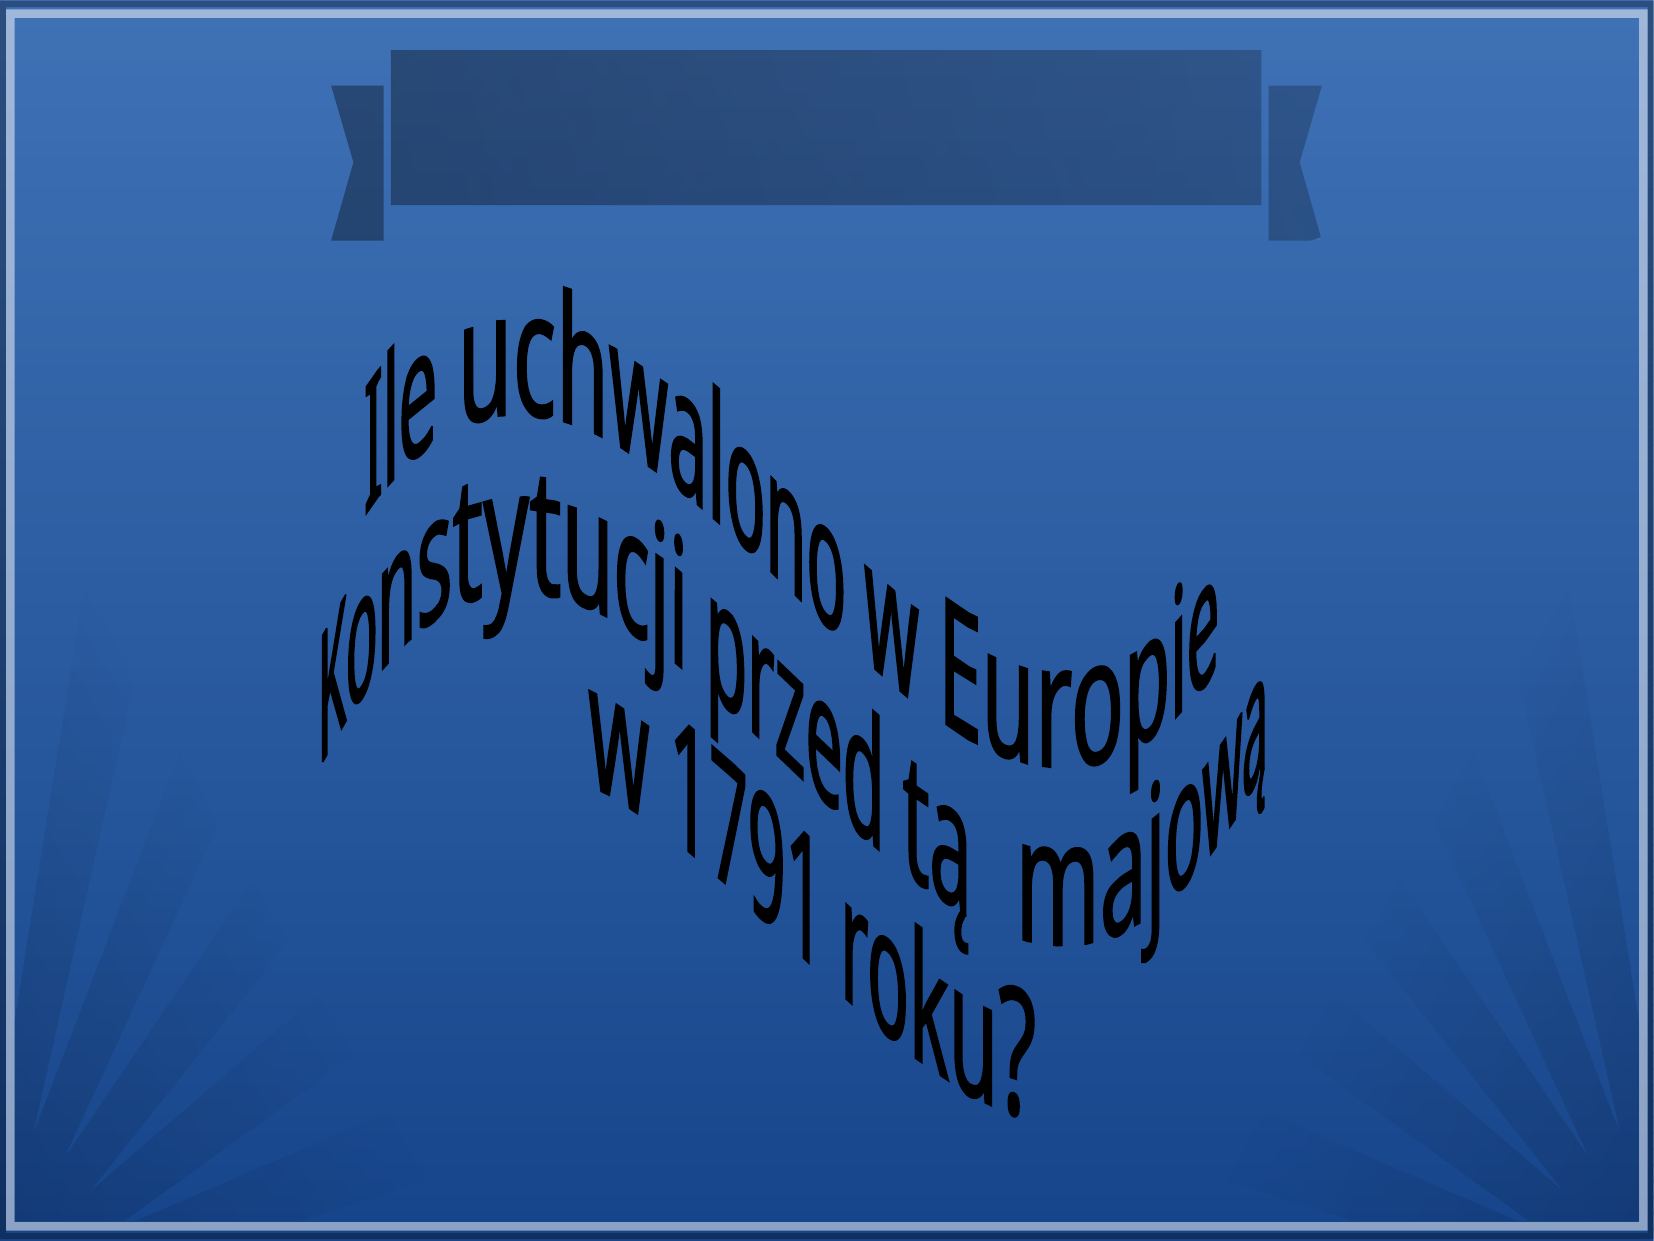

Ile uchwalono w Europie
Konstytucji przed tą majową
 w 1791 roku?